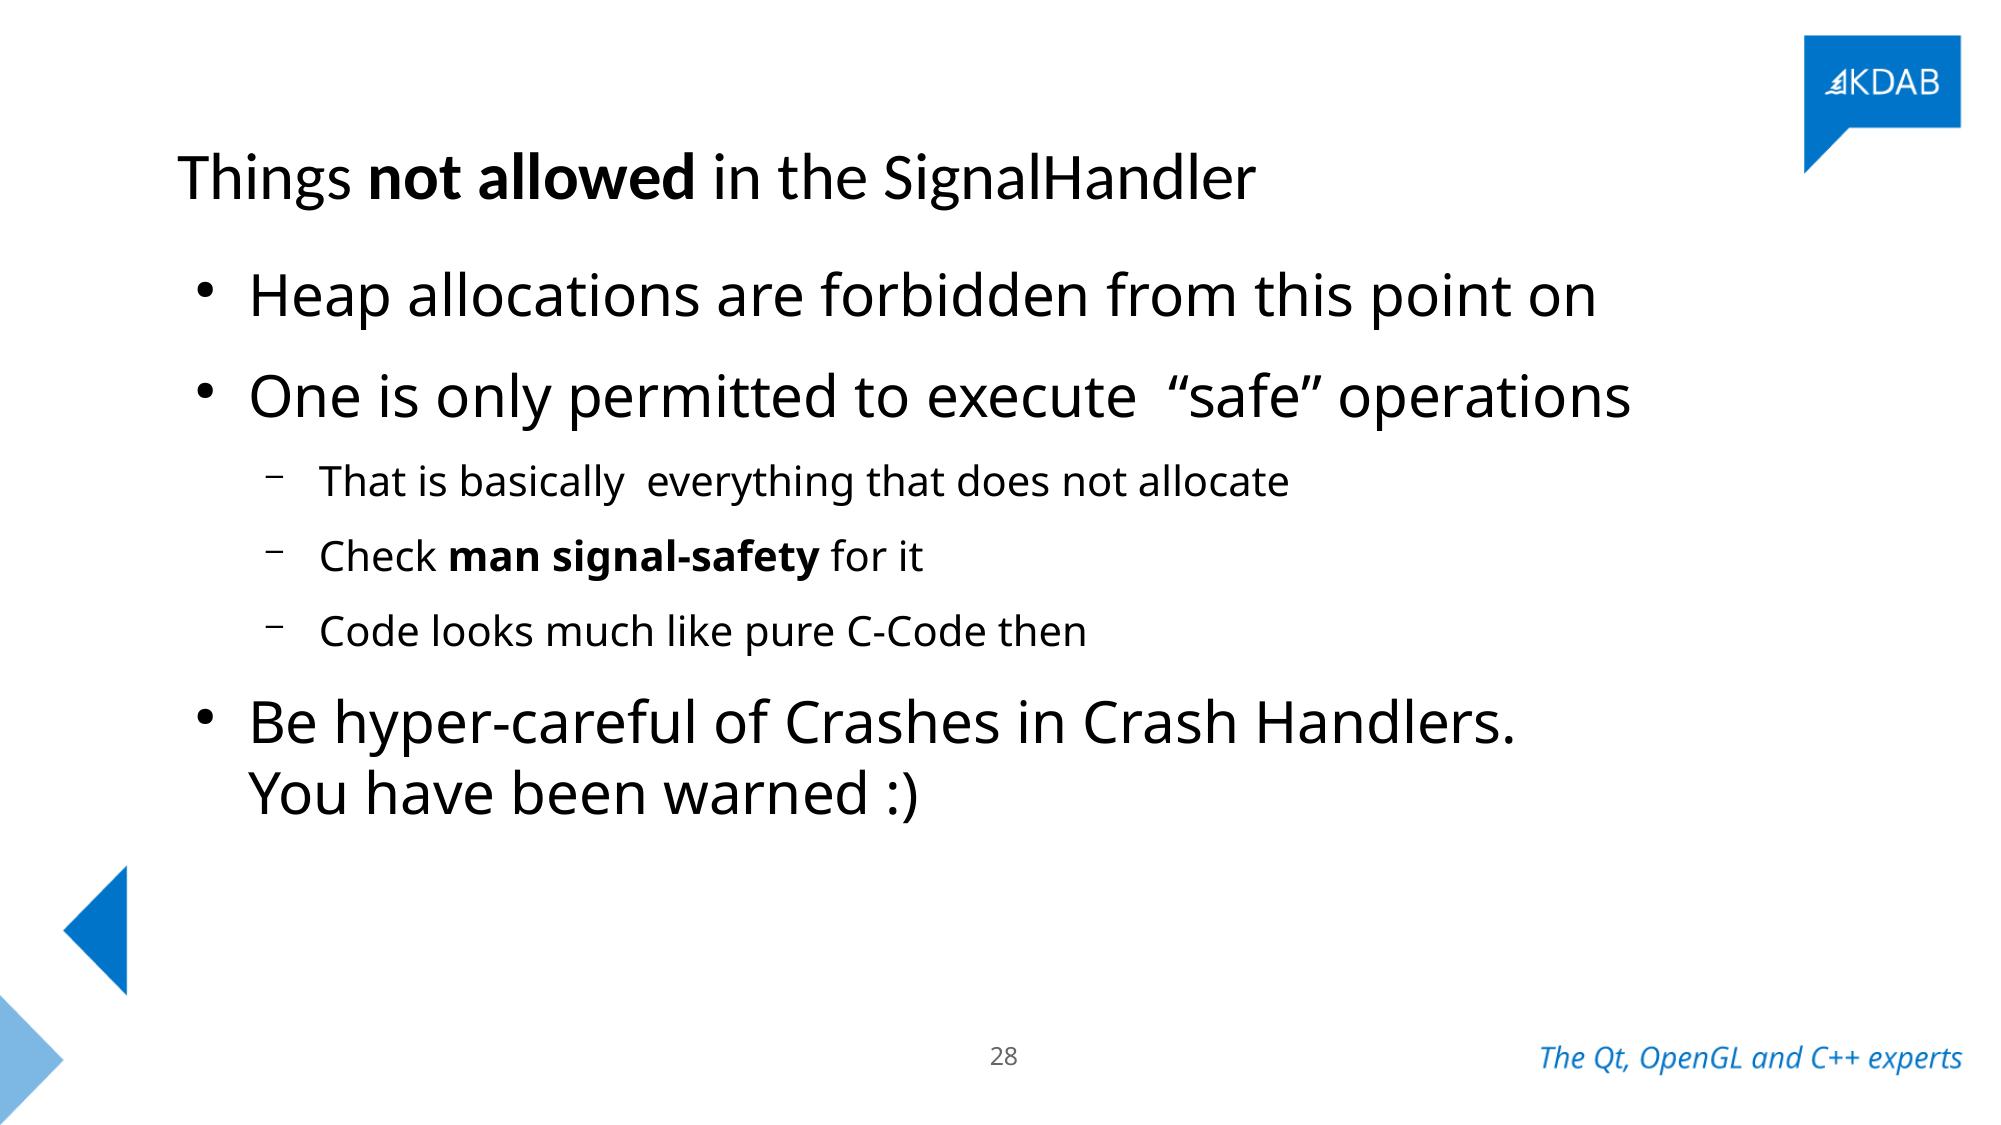

# Things not allowed in the SignalHandler
Heap allocations are forbidden from this point on
One is only permitted to execute “safe” operations
That is basically everything that does not allocate
Check man signal-safety for it
Code looks much like pure C-Code then
Be hyper-careful of Crashes in Crash Handlers.
You have been warned :)